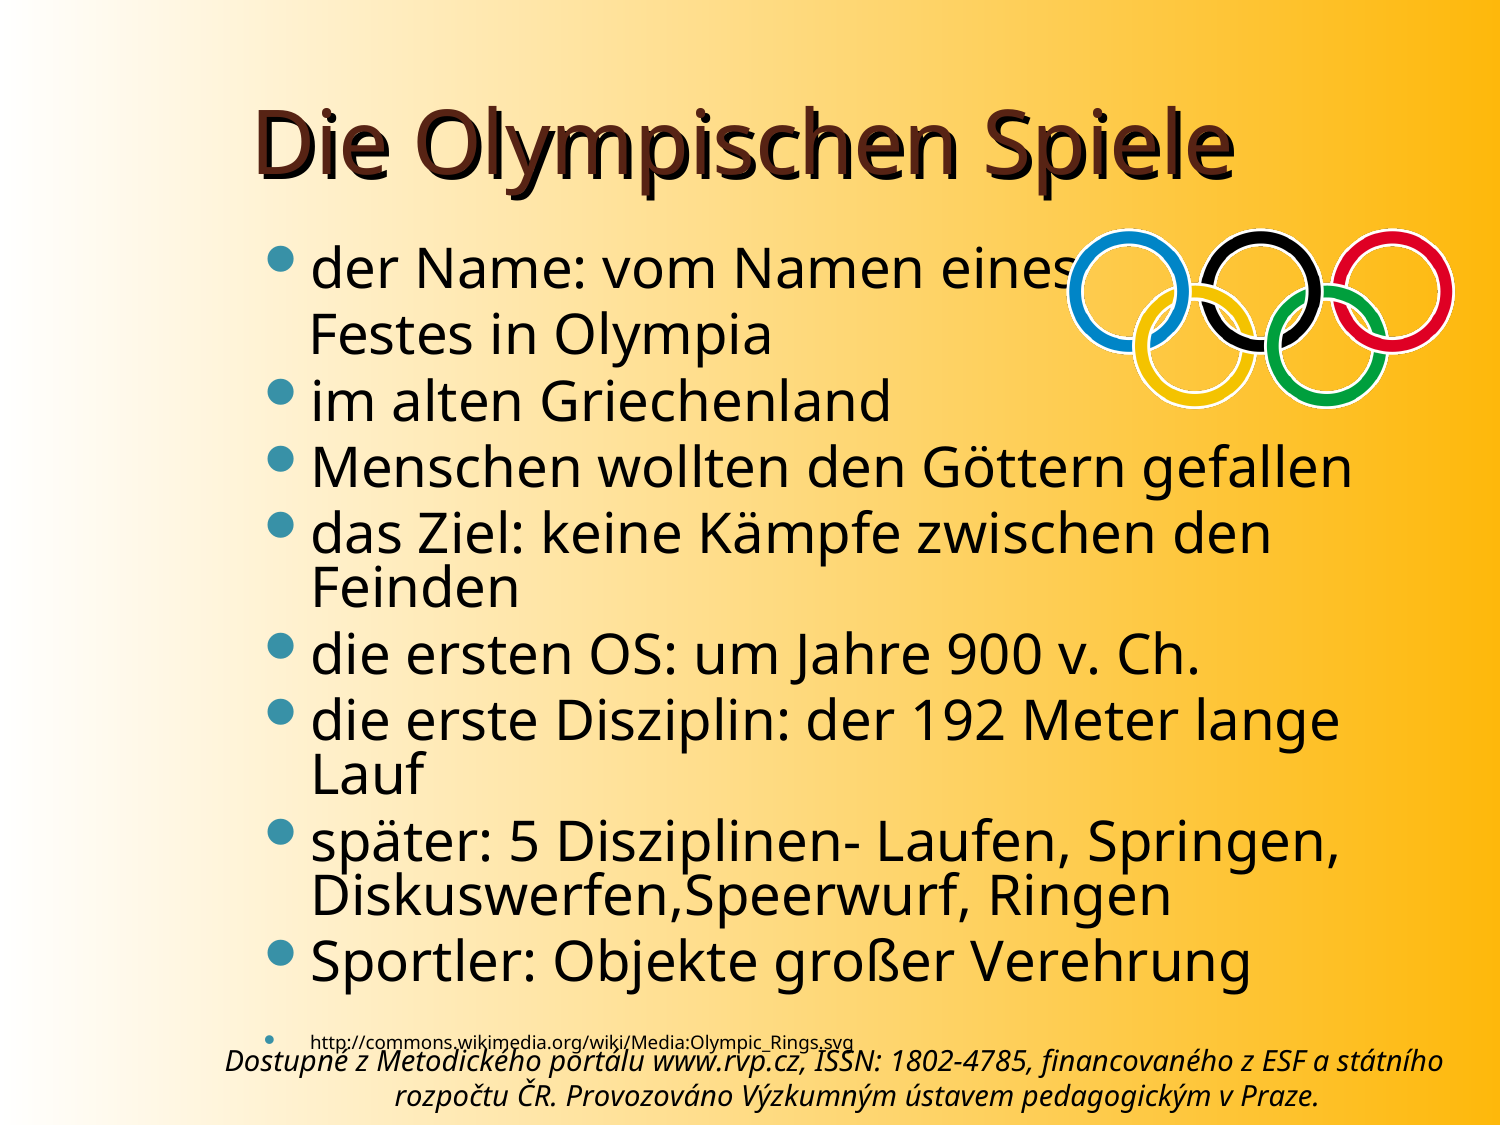

# Die Olympischen Spiele
der Name: vom Namen eines
 Festes in Olympia
im alten Griechenland
Menschen wollten den Göttern gefallen
das Ziel: keine Kämpfe zwischen den Feinden
die ersten OS: um Jahre 900 v. Ch.
die erste Disziplin: der 192 Meter lange Lauf
später: 5 Disziplinen- Laufen, Springen, Diskuswerfen,Speerwurf, Ringen
Sportler: Objekte großer Verehrung
http://commons.wikimedia.org/wiki/Media:Olympic_Rings.svg
Dostupné z Metodického portálu www.rvp.cz, ISSN: 1802-4785, financovaného z ESF a státního rozpočtu ČR. Provozováno Výzkumným ústavem pedagogickým v Praze.